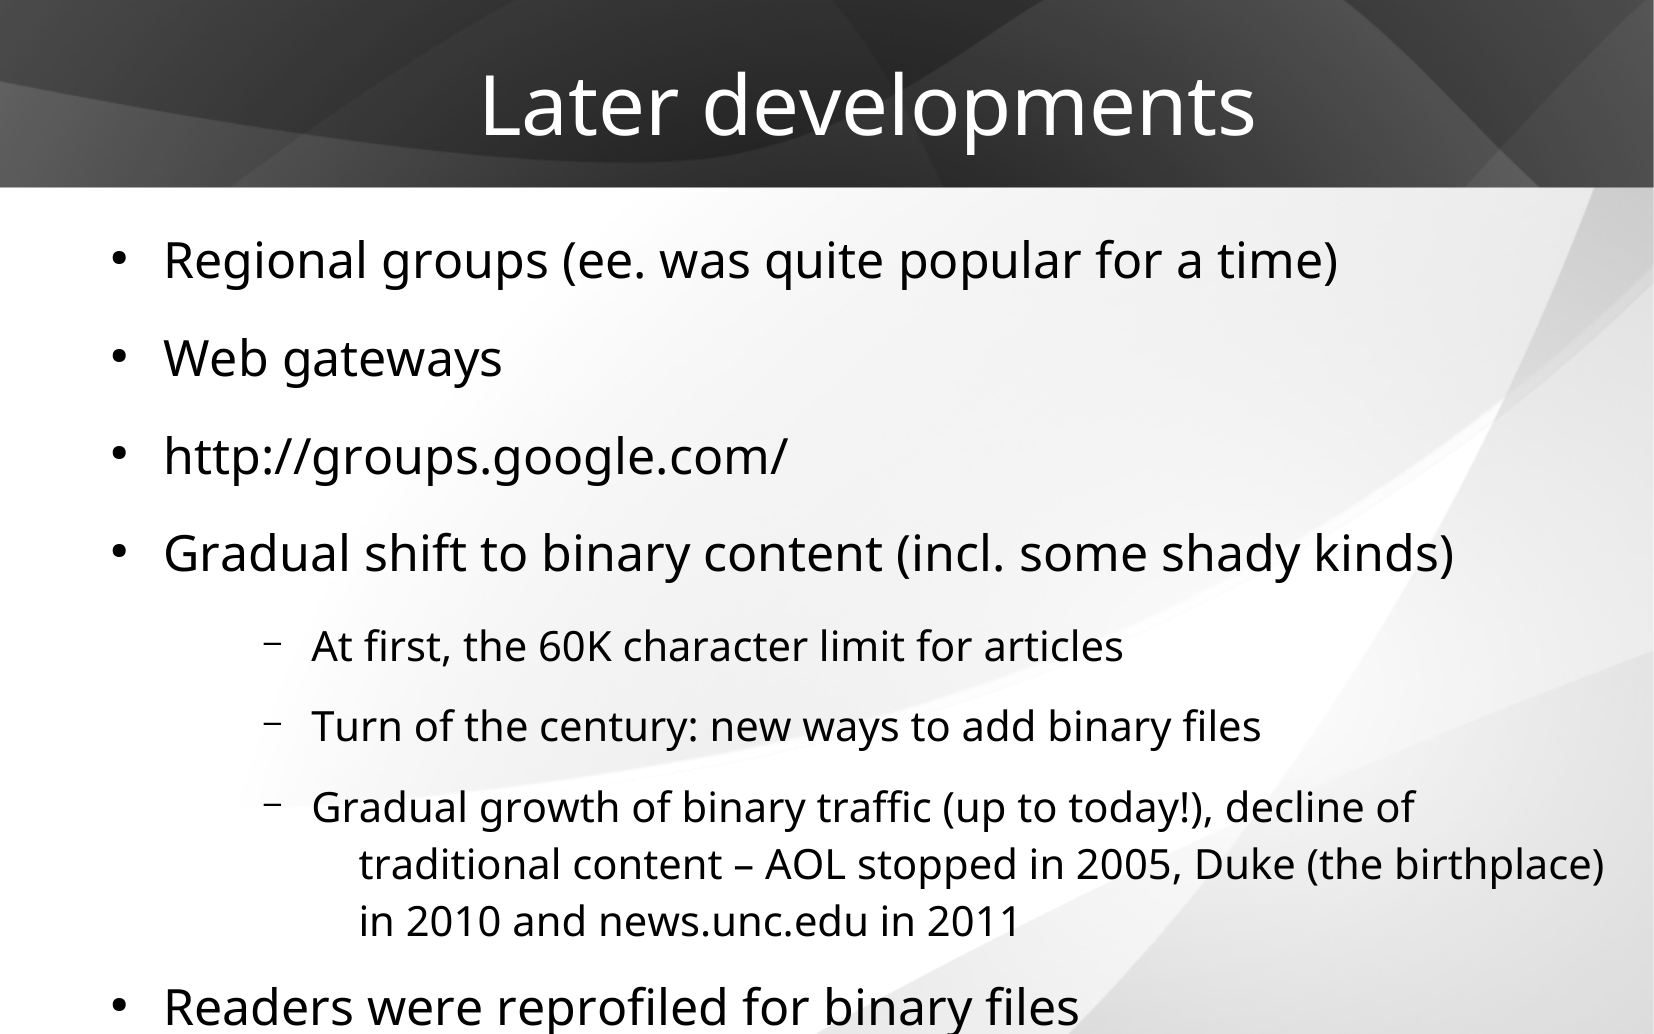

# Later developments
Regional groups (ee. was quite popular for a time)
Web gateways
http://groups.google.com/
Gradual shift to binary content (incl. some shady kinds)
At first, the 60K character limit for articles
Turn of the century: new ways to add binary files
Gradual growth of binary traffic (up to today!), decline of traditional content – AOL stopped in 2005, Duke (the birthplace) in 2010 and news.unc.edu in 2011
Readers were reprofiled for binary files